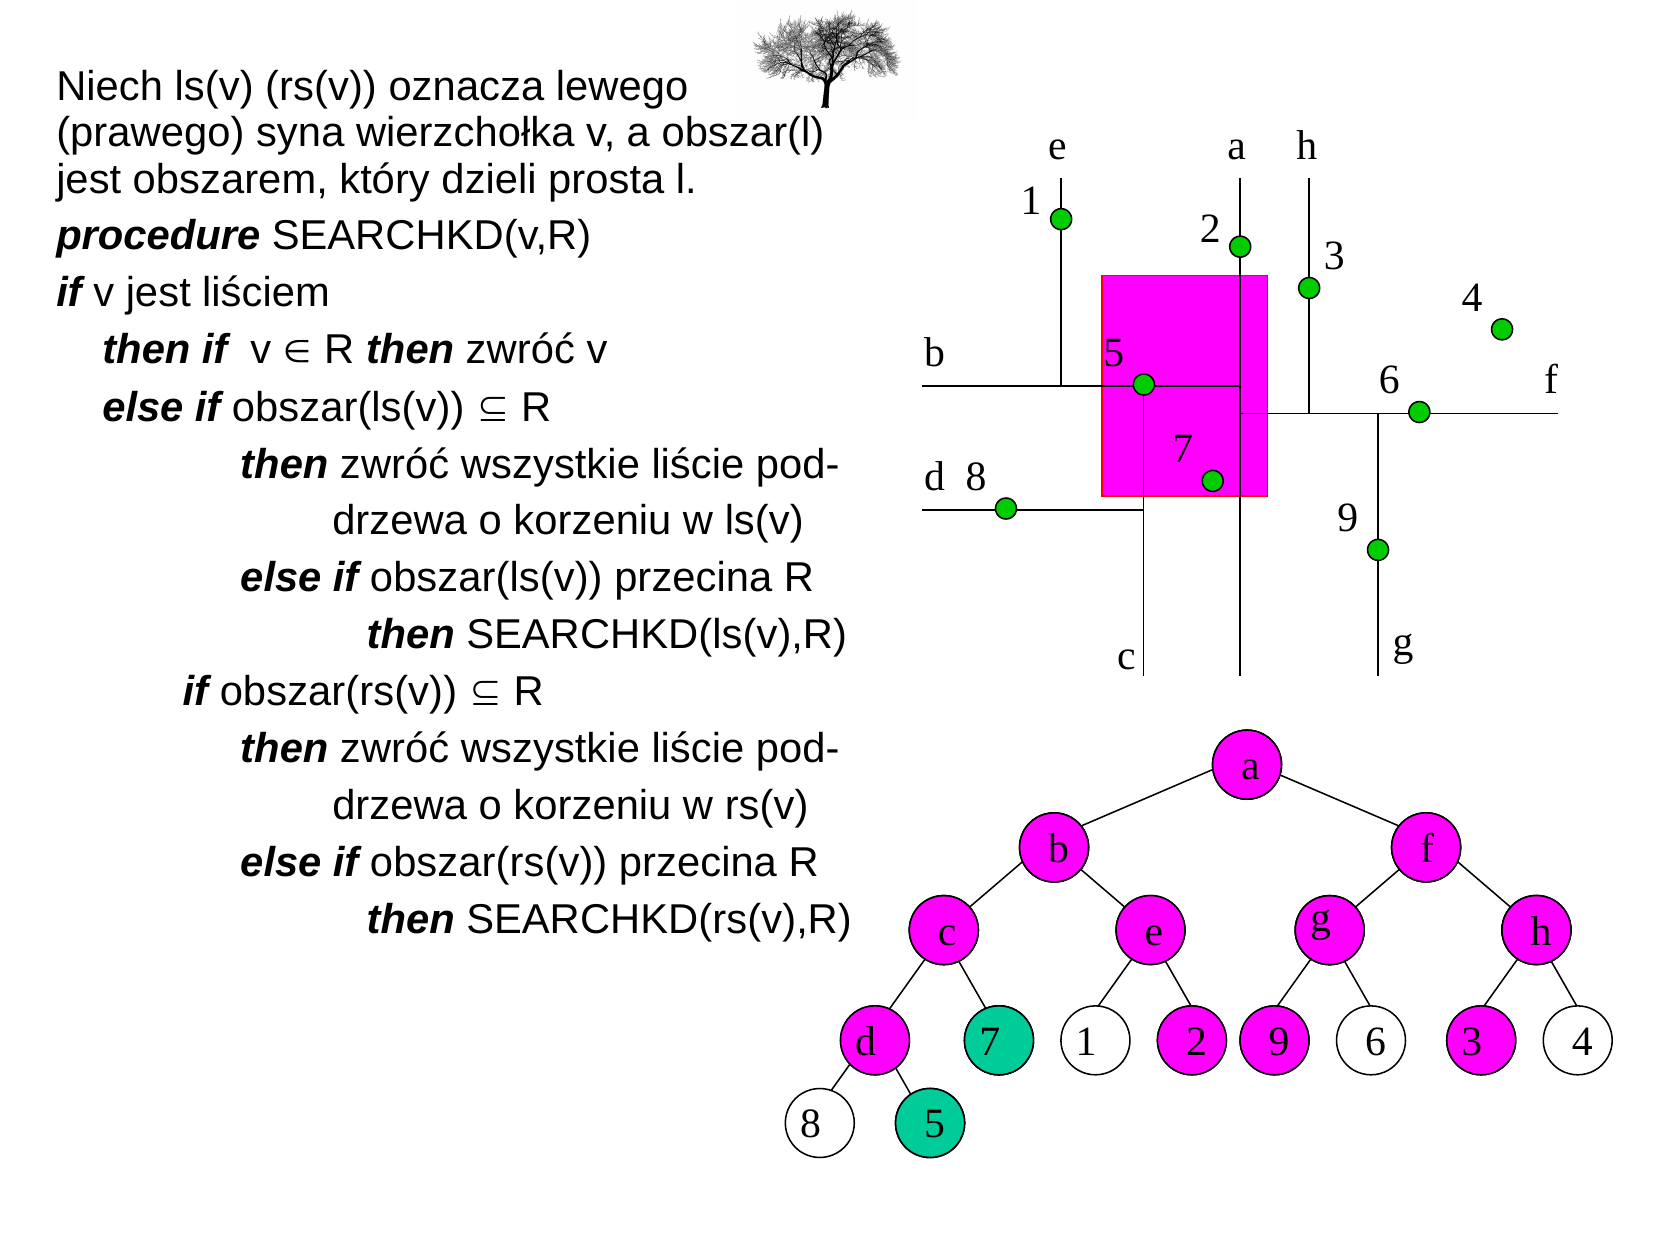

# Niech ls(v) (rs(v)) oznacza lewego (prawego) syna wierzchołka v, a obszar(l) jest obszarem, który dzieli prosta l.
procedure SEARCHKD(v,R)
if v jest liściem
 then if v  R then zwróć v
 else if obszar(ls(v))  R
 then zwróć wszystkie liście pod-
 drzewa o korzeniu w ls(v)
 else if obszar(ls(v)) przecina R
 then SEARCHKD(ls(v),R)
 if obszar(rs(v))  R
 then zwróć wszystkie liście pod-
 drzewa o korzeniu w rs(v)
 else if obszar(rs(v)) przecina R
 then SEARCHKD(rs(v),R)
e
a
h
1
2
3
4
5
6
7
9
b
f
c
g
d
8
b
b
a
e
2
a
f
f
h
3
h
d
5
c
c
7
g
9
g
a
b
f
g
9
6
c
7
e
1
2
h
3
4
d
8
5
7
5